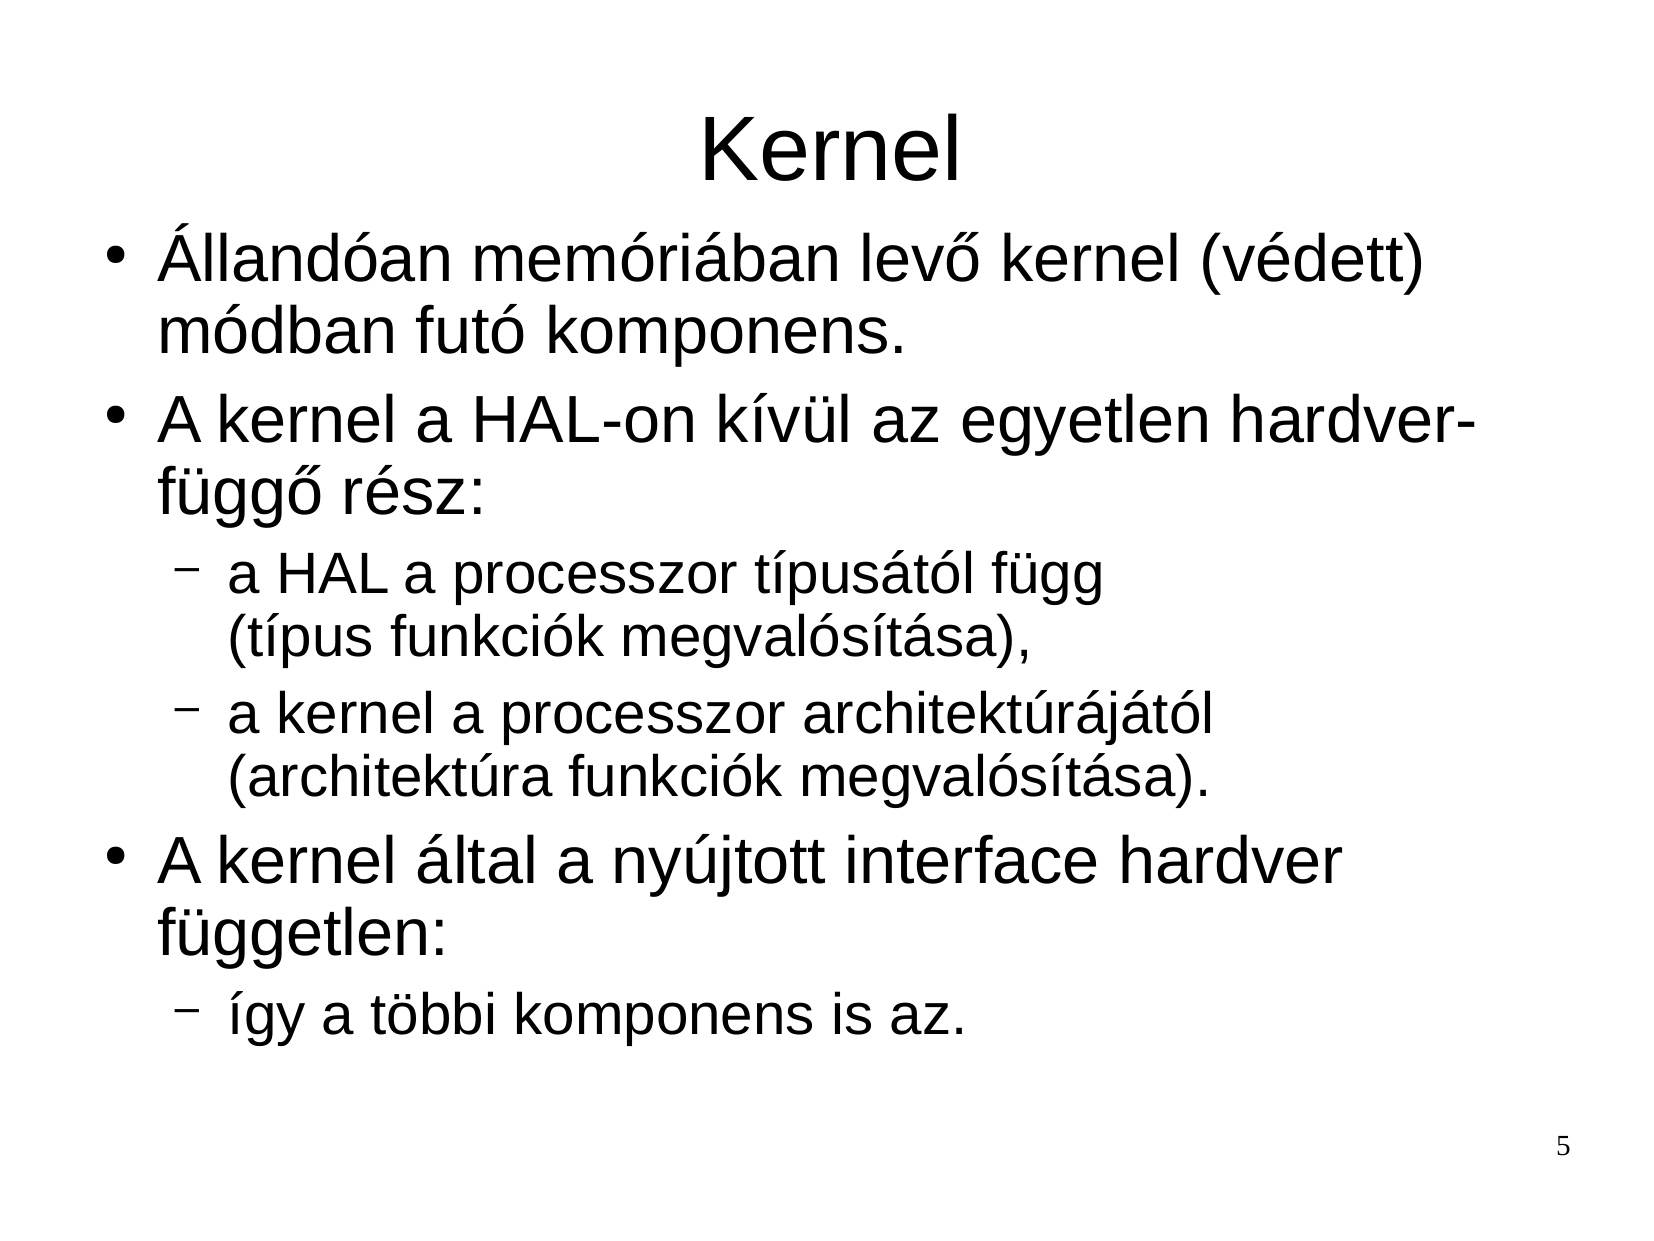

# Kernel
Állandóan memóriában levő kernel (védett) módban futó komponens.
A kernel a HAL-on kívül az egyetlen hardver-függő rész:
a HAL a processzor típusától függ
(típus funkciók megvalósítása),
a kernel a processzor architektúrájától
(architektúra funkciók megvalósítása).
A kernel által a nyújtott interface hardver független:
így a többi komponens is az.
5